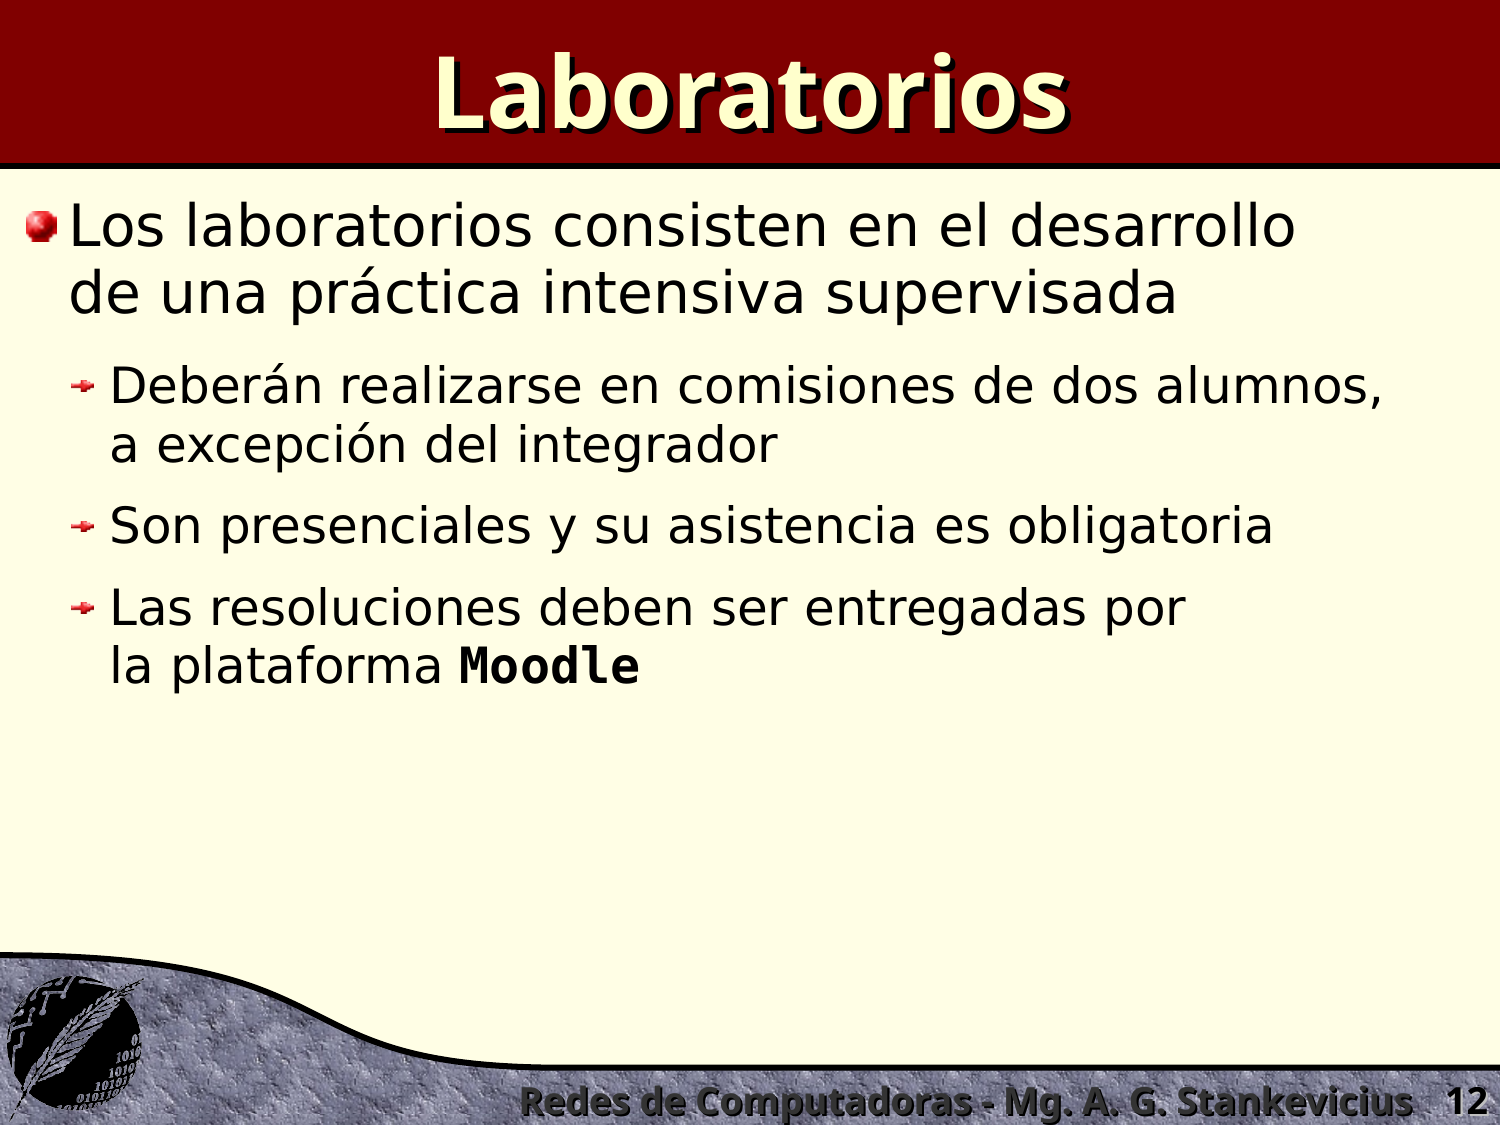

# Laboratorios
Los laboratorios consisten en el desarrollo
de una práctica intensiva supervisada
Deberán realizarse en comisiones de dos alumnos,
a excepción del integrador
Son presenciales y su asistencia es obligatoria
Las resoluciones deben ser entregadas por
la plataforma Moodle
12